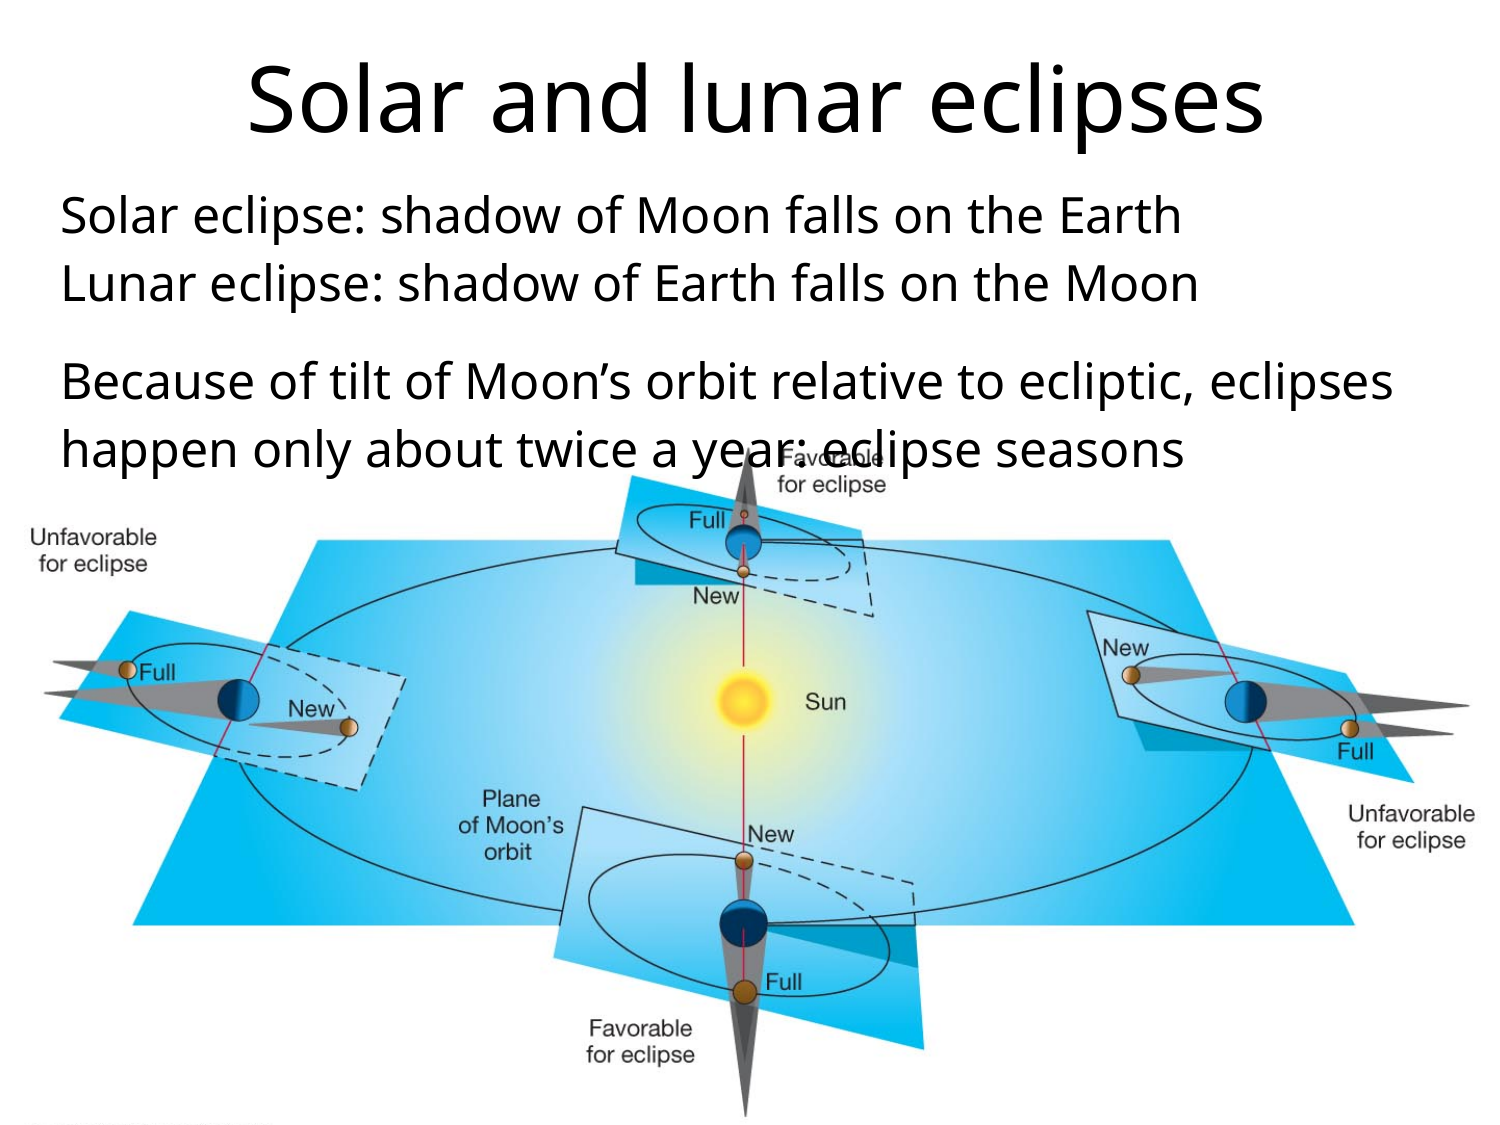

# Solar and lunar eclipses
Solar eclipse: shadow of Moon falls on the Earth
Lunar eclipse: shadow of Earth falls on the Moon
Because of tilt of Moon’s orbit relative to ecliptic, eclipses happen only about twice a year: eclipse seasons